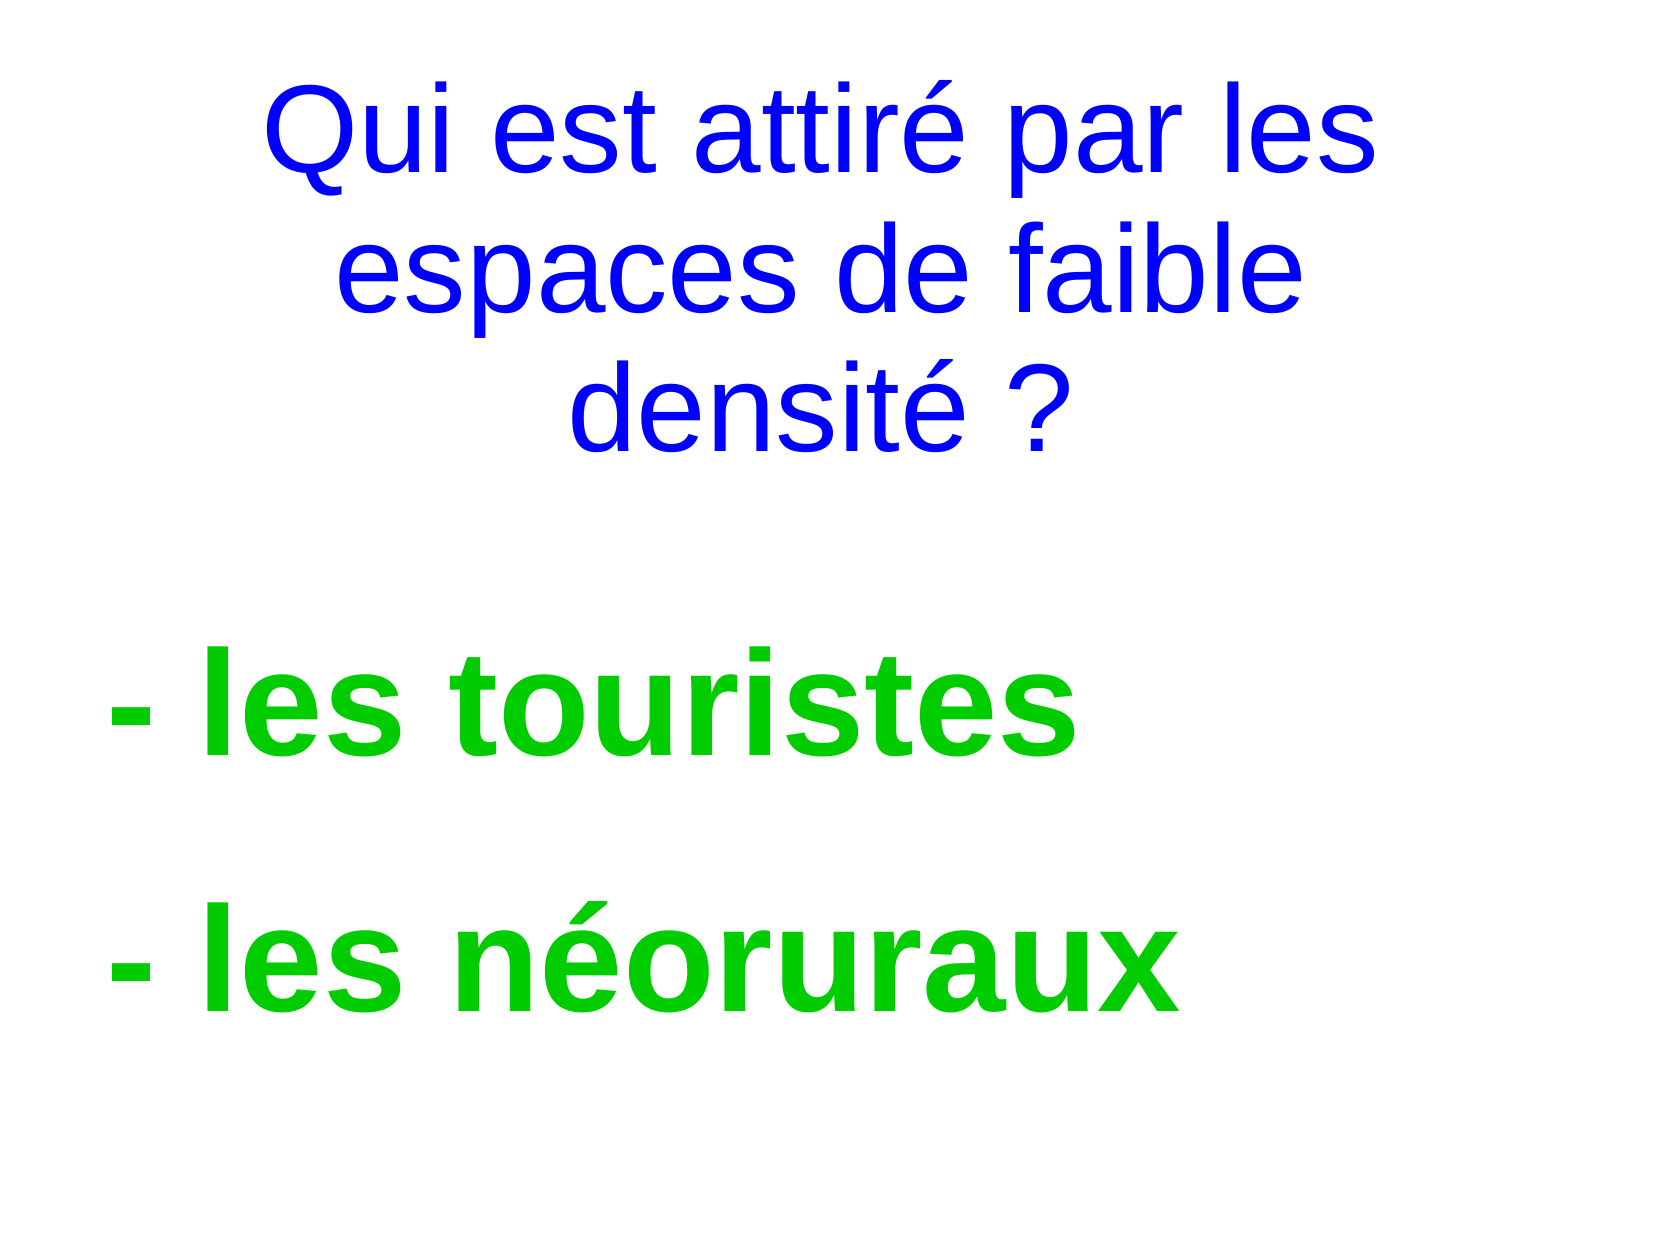

Qui est attiré par les espaces de faible densité ?
# - les touristes
- les néoruraux